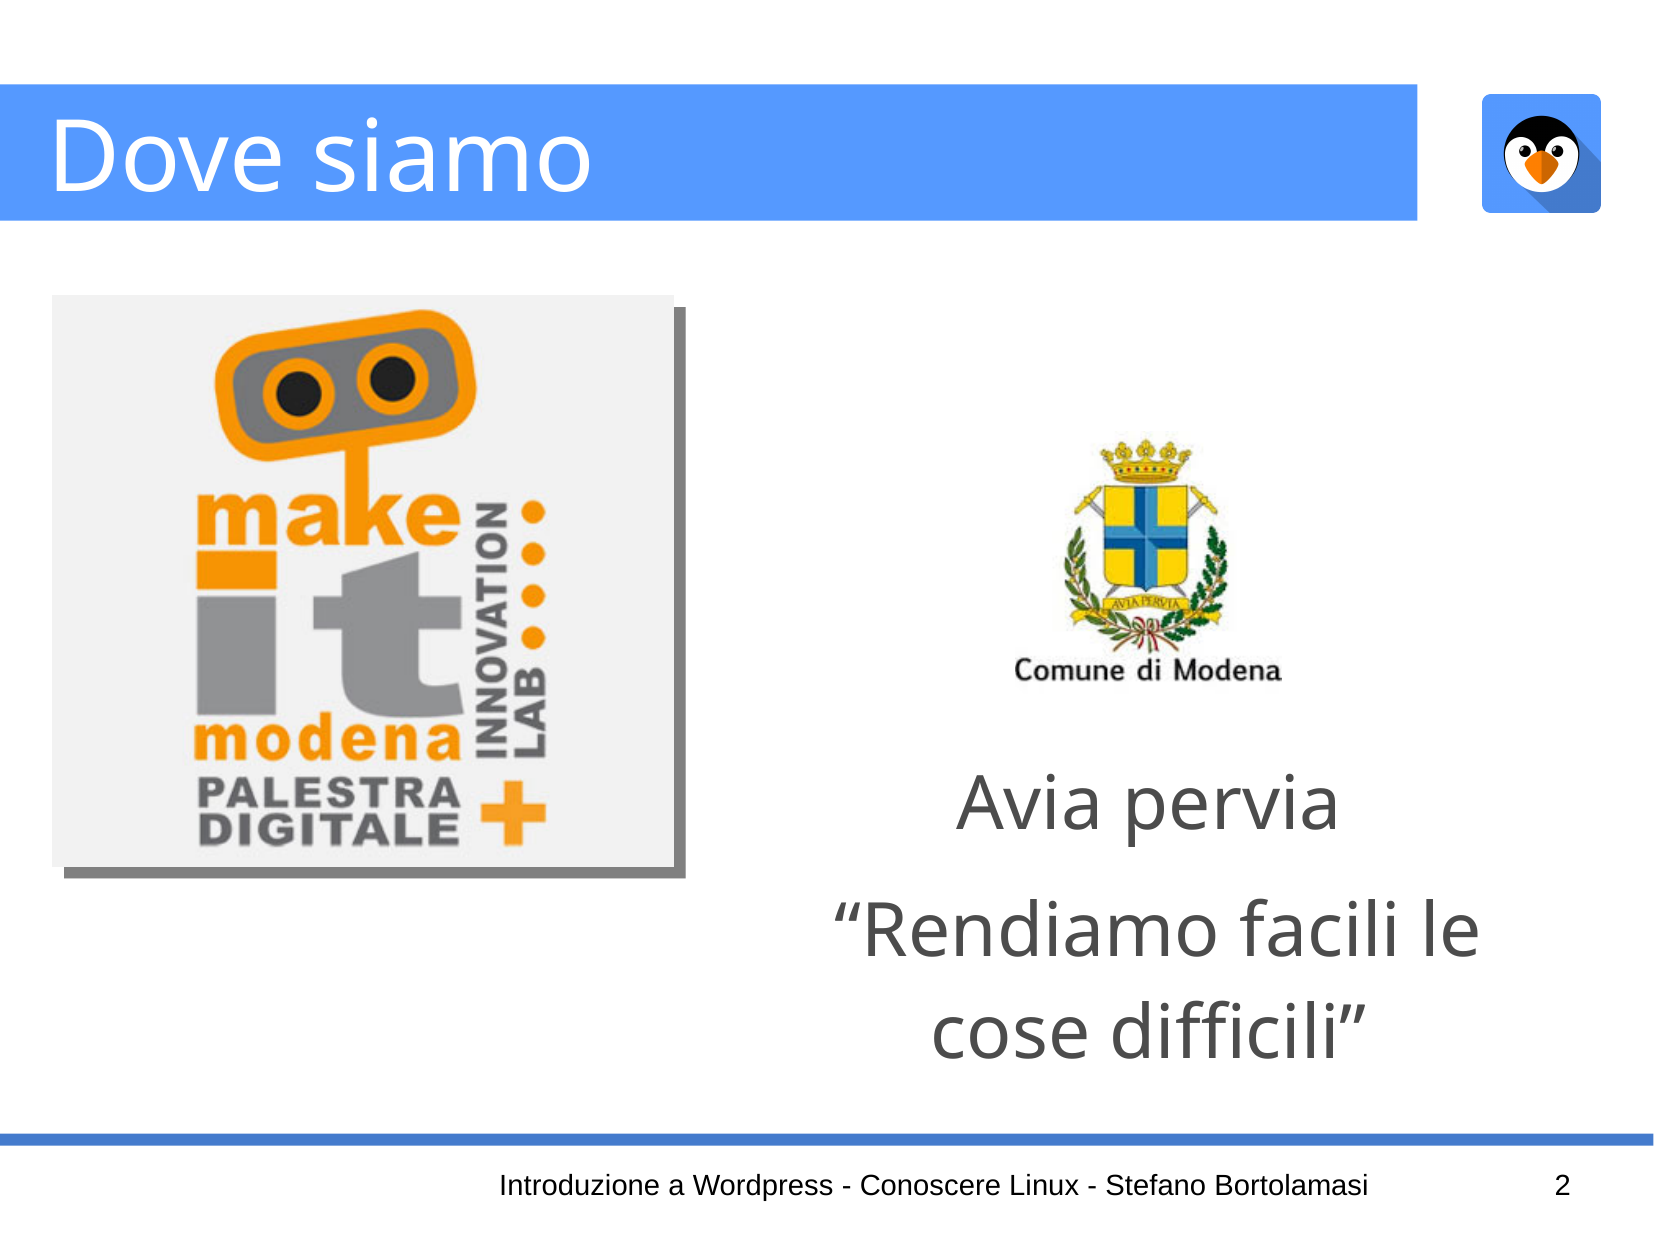

# Dove siamo
Avia pervia
 “Rendiamo facili le cose difficili”
Introduzione a Wordpress - Conoscere Linux - Stefano Bortolamasi
2